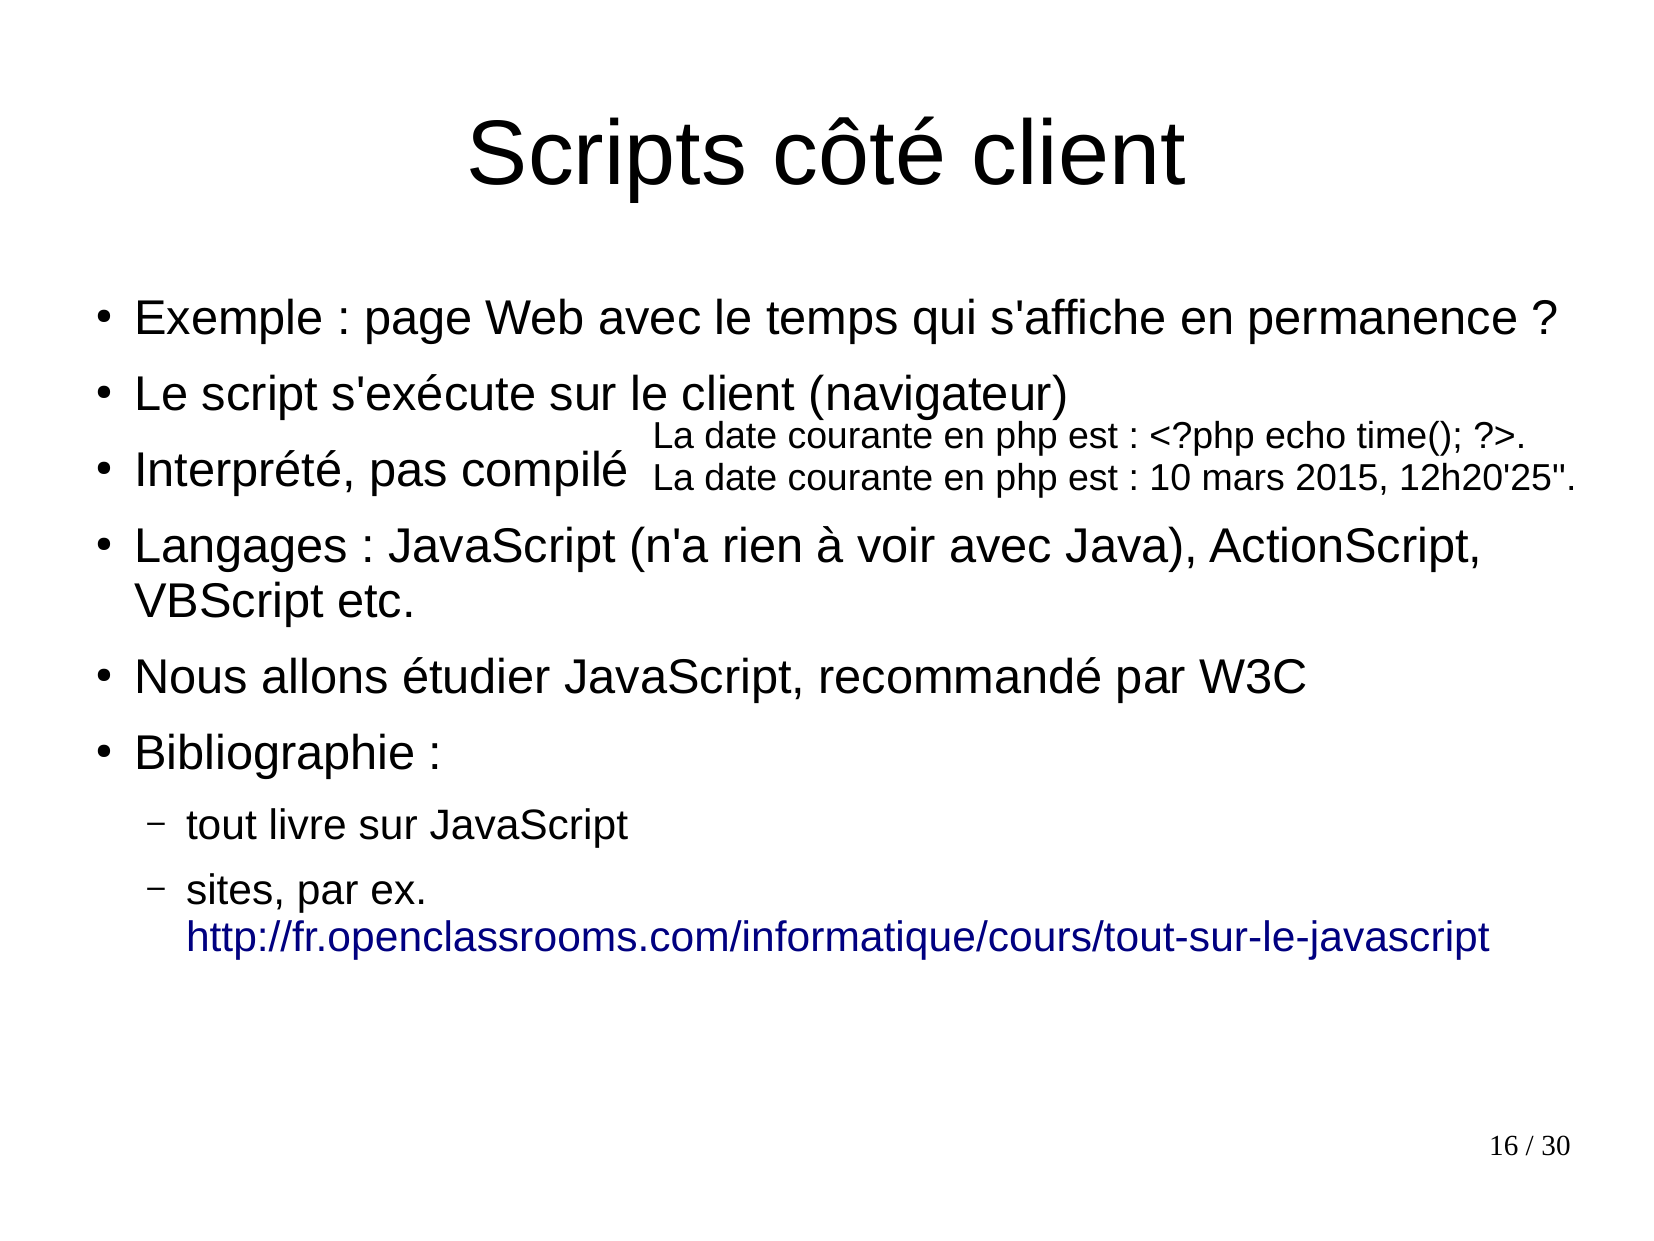

# Scripts côté client
Exemple : page Web avec le temps qui s'affiche en permanence ?
Le script s'exécute sur le client (navigateur)
Interprété, pas compilé
Langages : JavaScript (n'a rien à voir avec Java), ActionScript, VBScript etc.
Nous allons étudier JavaScript, recommandé par W3C
Bibliographie :
tout livre sur JavaScript
sites, par ex.http://fr.openclassrooms.com/informatique/cours/tout-sur-le-javascript
La date courante en php est : <?php echo time(); ?>.
La date courante en php est : 10 mars 2015, 12h20'25''.
16